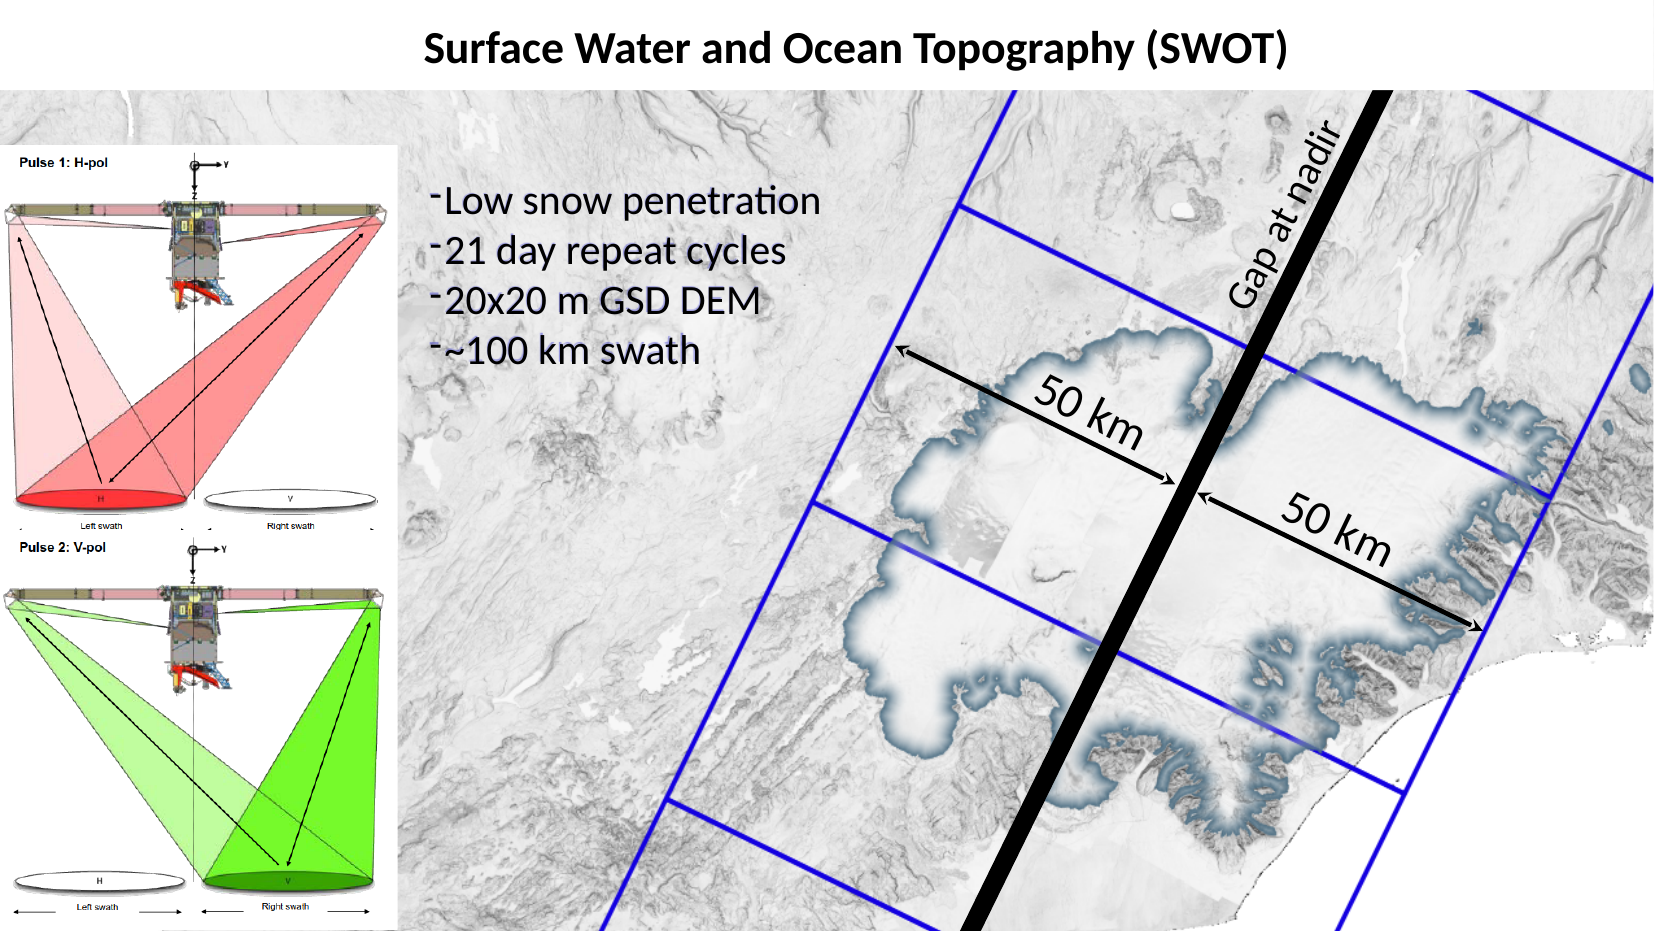

Surface Water and Ocean Topography (SWOT)
Low snow penetration
21 day repeat cycles
20x20 m GSD DEM
~100 km swath
Gap at nadir
50 km
50 km